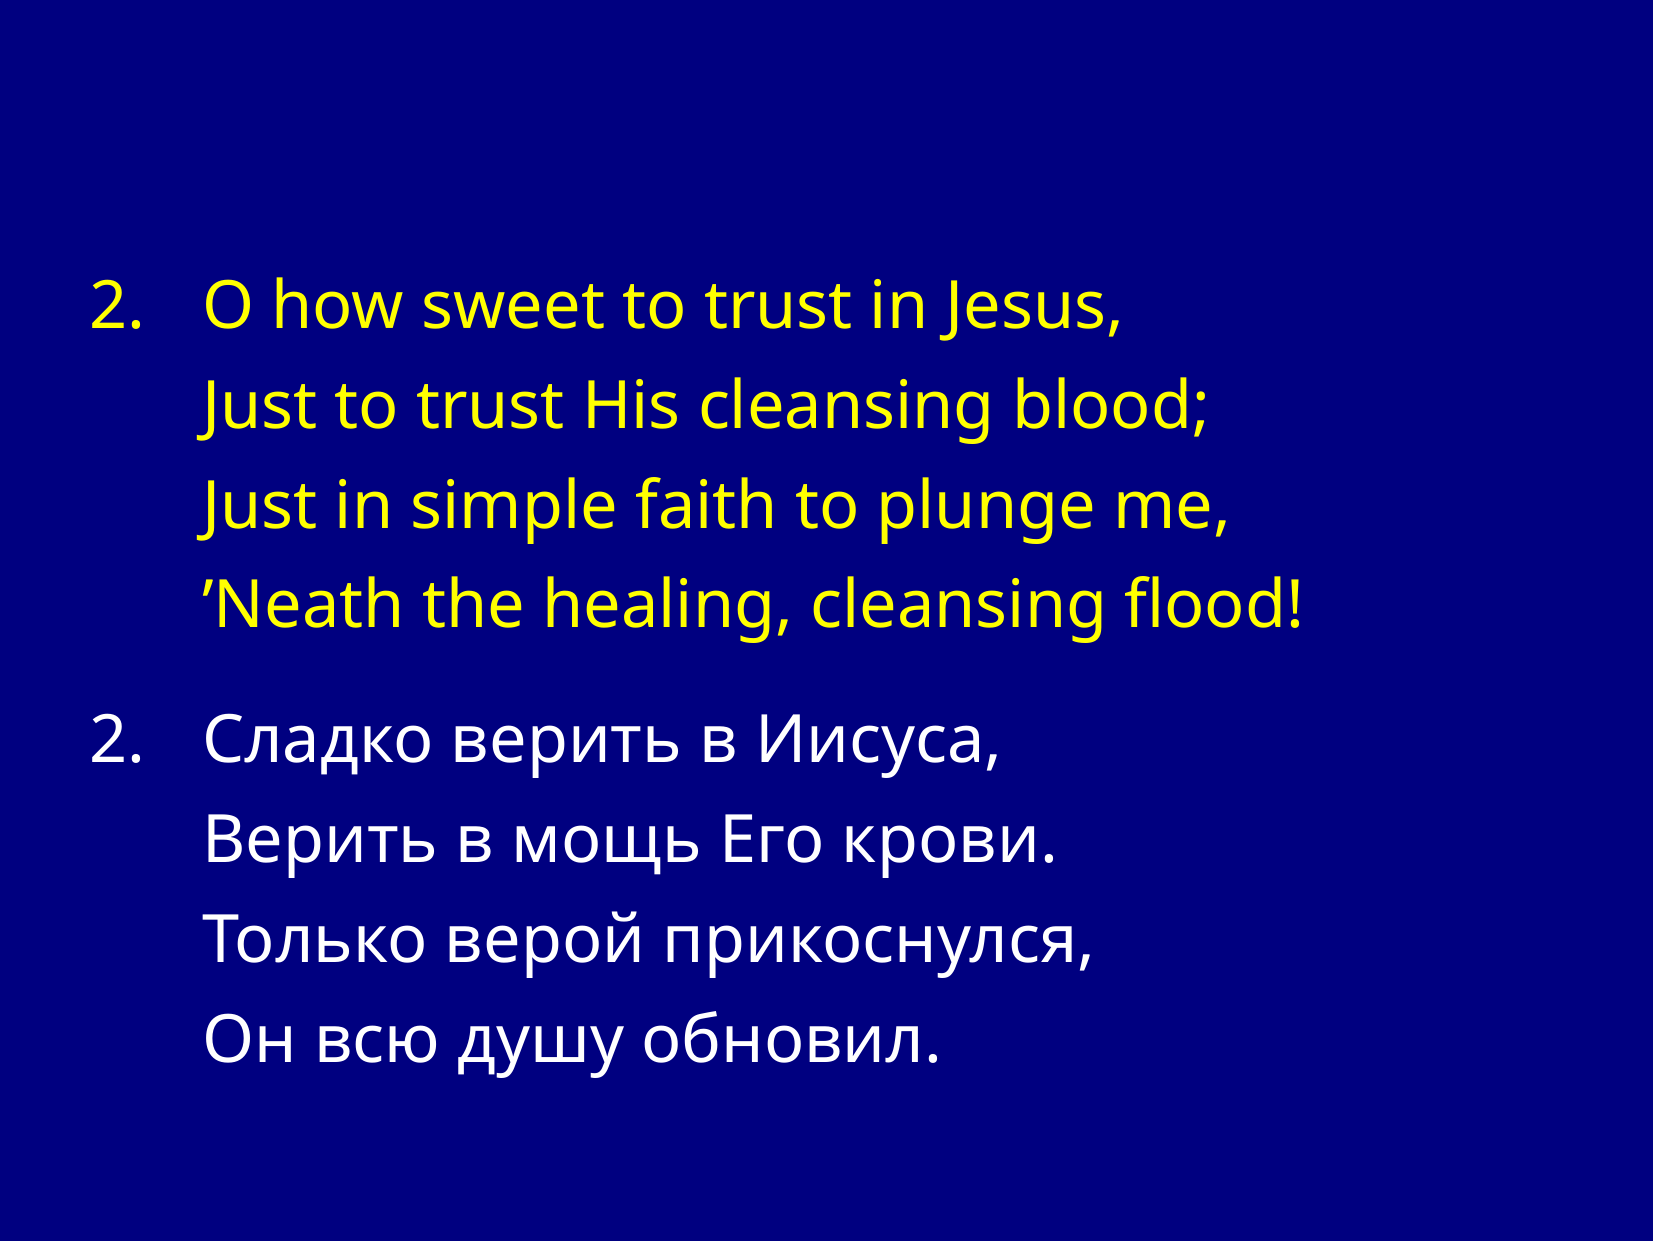

2.	O how sweet to trust in Jesus,
	Just to trust His cleansing blood;
	Just in simple faith to plunge me,
	’Neath the healing, cleansing flood!
2.	Сладко верить в Иисуса,
	Верить в мощь Его крови.
	Только верой прикоснулся,
	Он всю душу обновил.